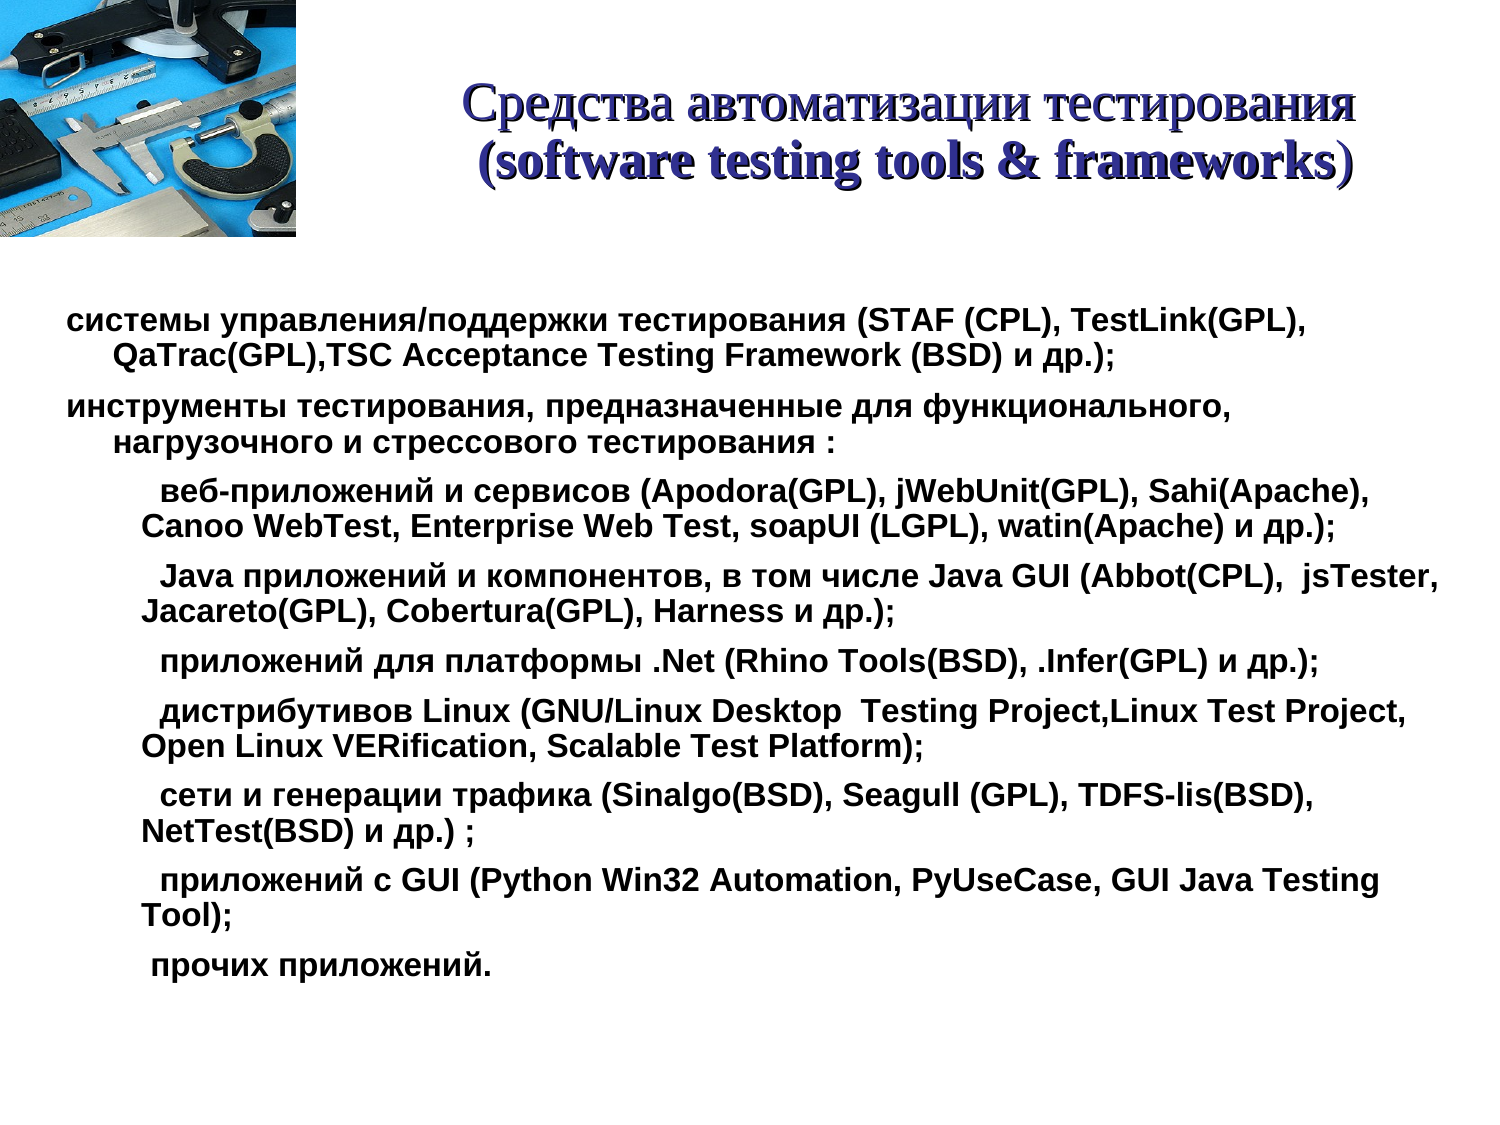

Средства автоматизации тестирования
(software testing tools & frameworks)
# системы управления/поддержки тестирования (STAF (CPL), TestLink(GPL), QaTrac(GPL),TSC Acceptance Testing Framework (BSD) и др.);
инструменты тестирования, предназначенные для функционального, нагрузочного и стрессового тестирования :
 веб-приложений и сервисов (Apodora(GPL), jWebUnit(GPL), Sahi(Apache), Canoo WebTest, Enterprise Web Test, soapUI (LGPL), watin(Apache) и др.);
 Java приложений и компонентов, в том числе Java GUI (Abbot(CPL), jsTester, Jacareto(GPL), Cobertura(GPL), Harness и др.);
 приложений для платформы .Net (Rhino Tools(BSD), .Infer(GPL) и др.);
 дистрибутивов Linux (GNU/Linux Desktop Testing Project,Linux Test Project, Open Linux VERification, Scalable Test Platform);
 сети и генерации трафика (Sinalgo(BSD), Seagull (GPL), TDFS-lis(BSD), NetTest(BSD) и др.) ;
 приложений с GUI (Python Win32 Automation, PyUseCase, GUI Java Testing Tool);
 прочиx приложений.